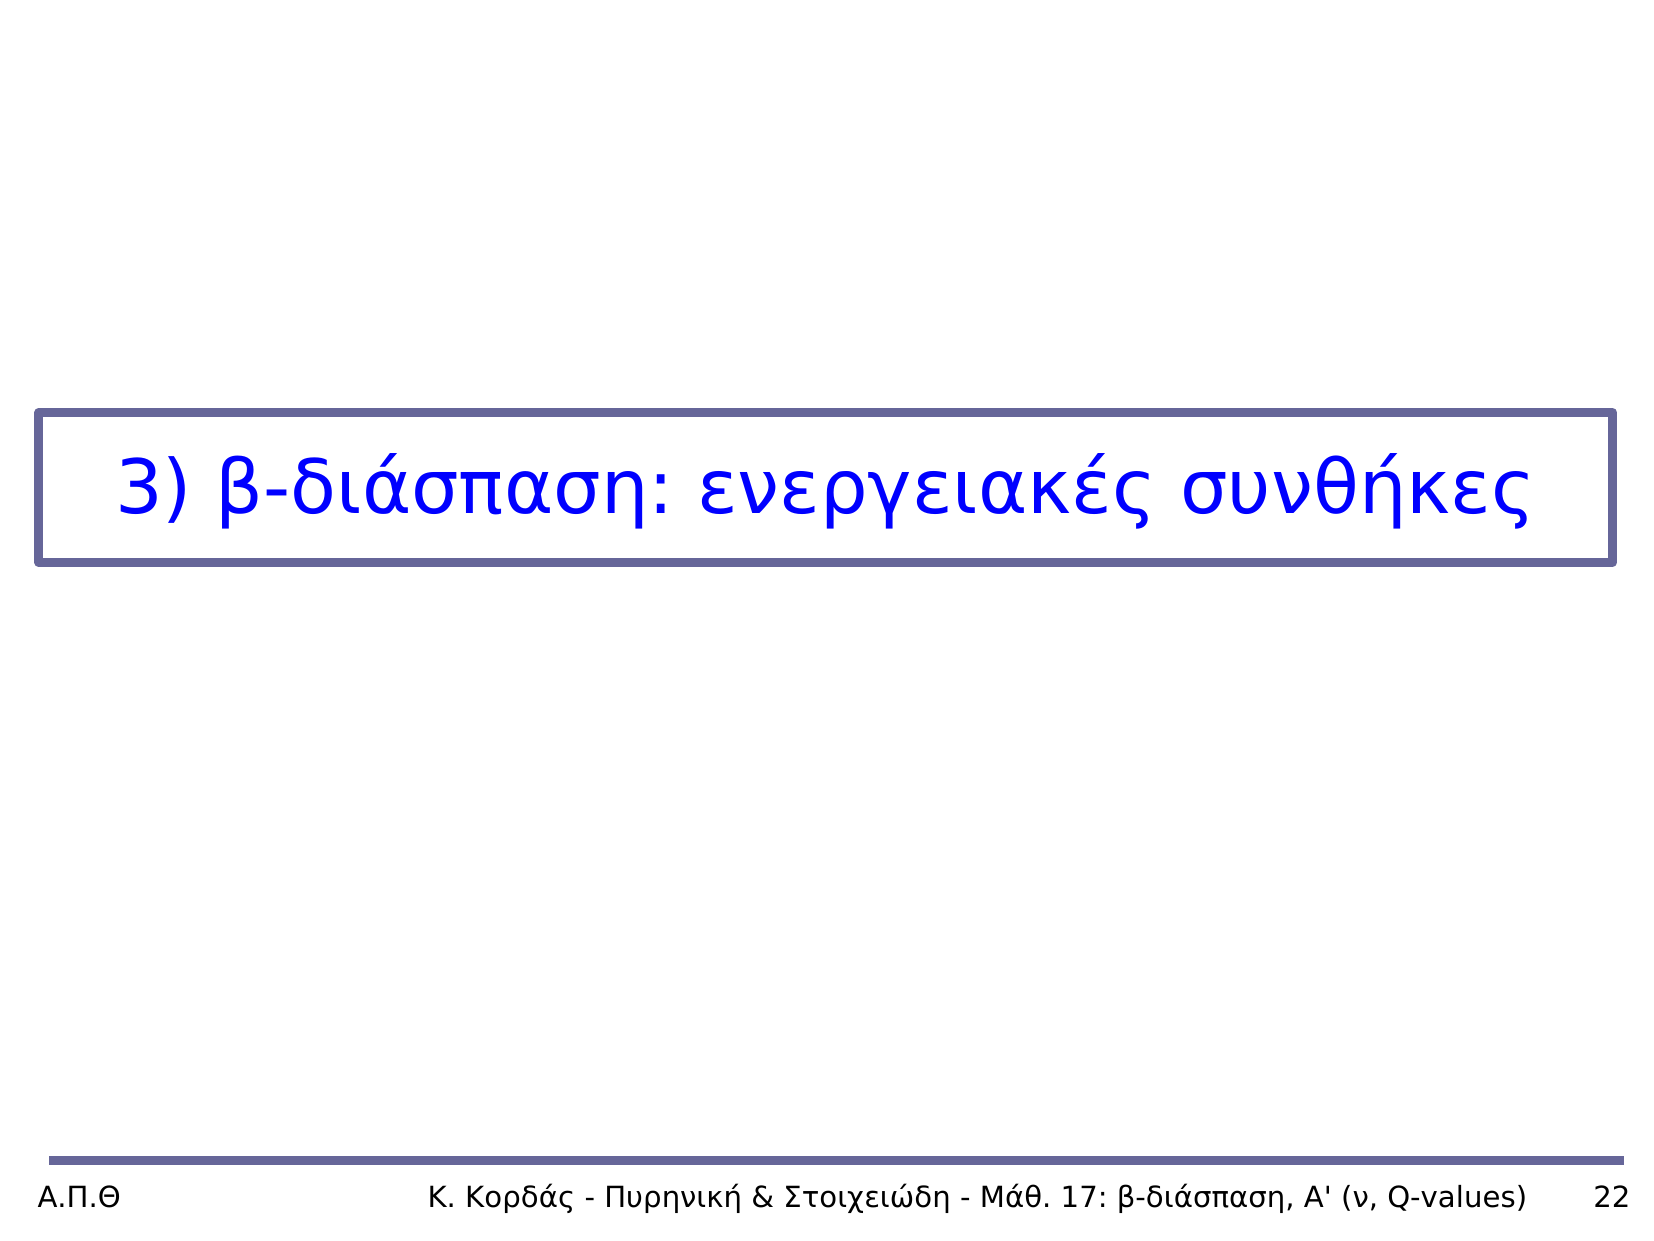

# 3) β-διάσπαση: ενεργειακές συνθήκες
Α.Π.Θ
Κ. Κορδάς - Πυρηνική & Στοιχειώδη - Μάθ. 17: β-διάσπαση, A' (ν, Q-values)
22